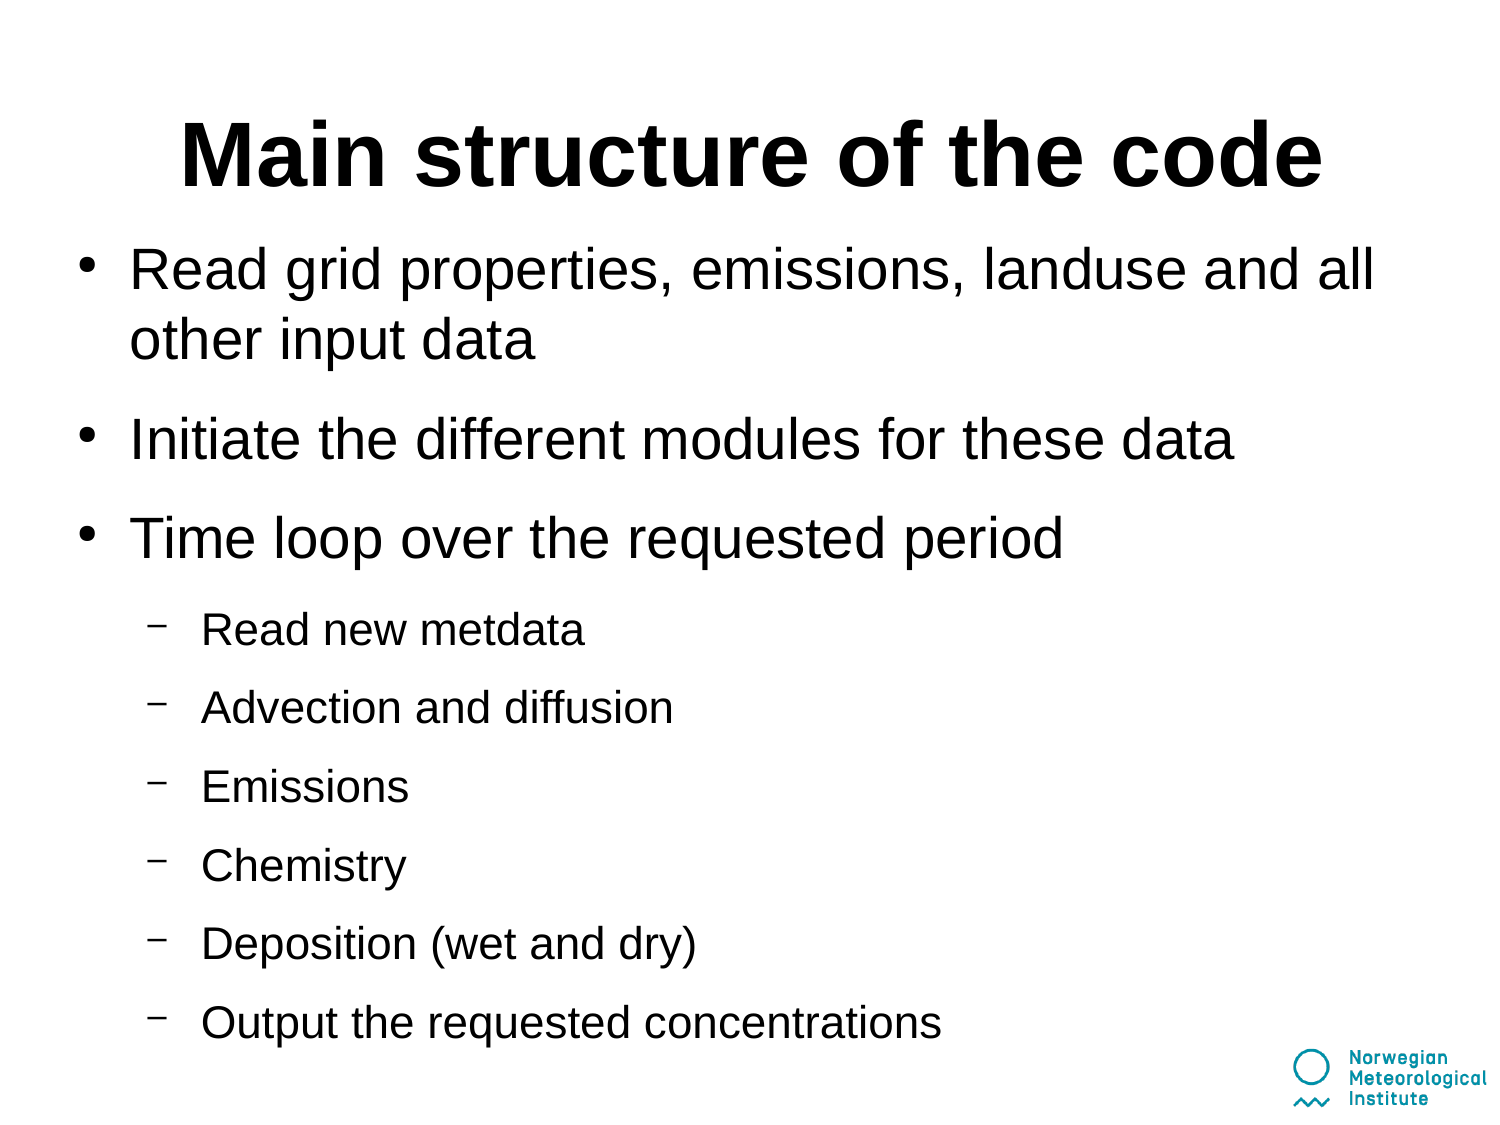

# Main structure of the code
Read grid properties, emissions, landuse and all other input data
Initiate the different modules for these data
Time loop over the requested period
Read new metdata
Advection and diffusion
Emissions
Chemistry
Deposition (wet and dry)
Output the requested concentrations